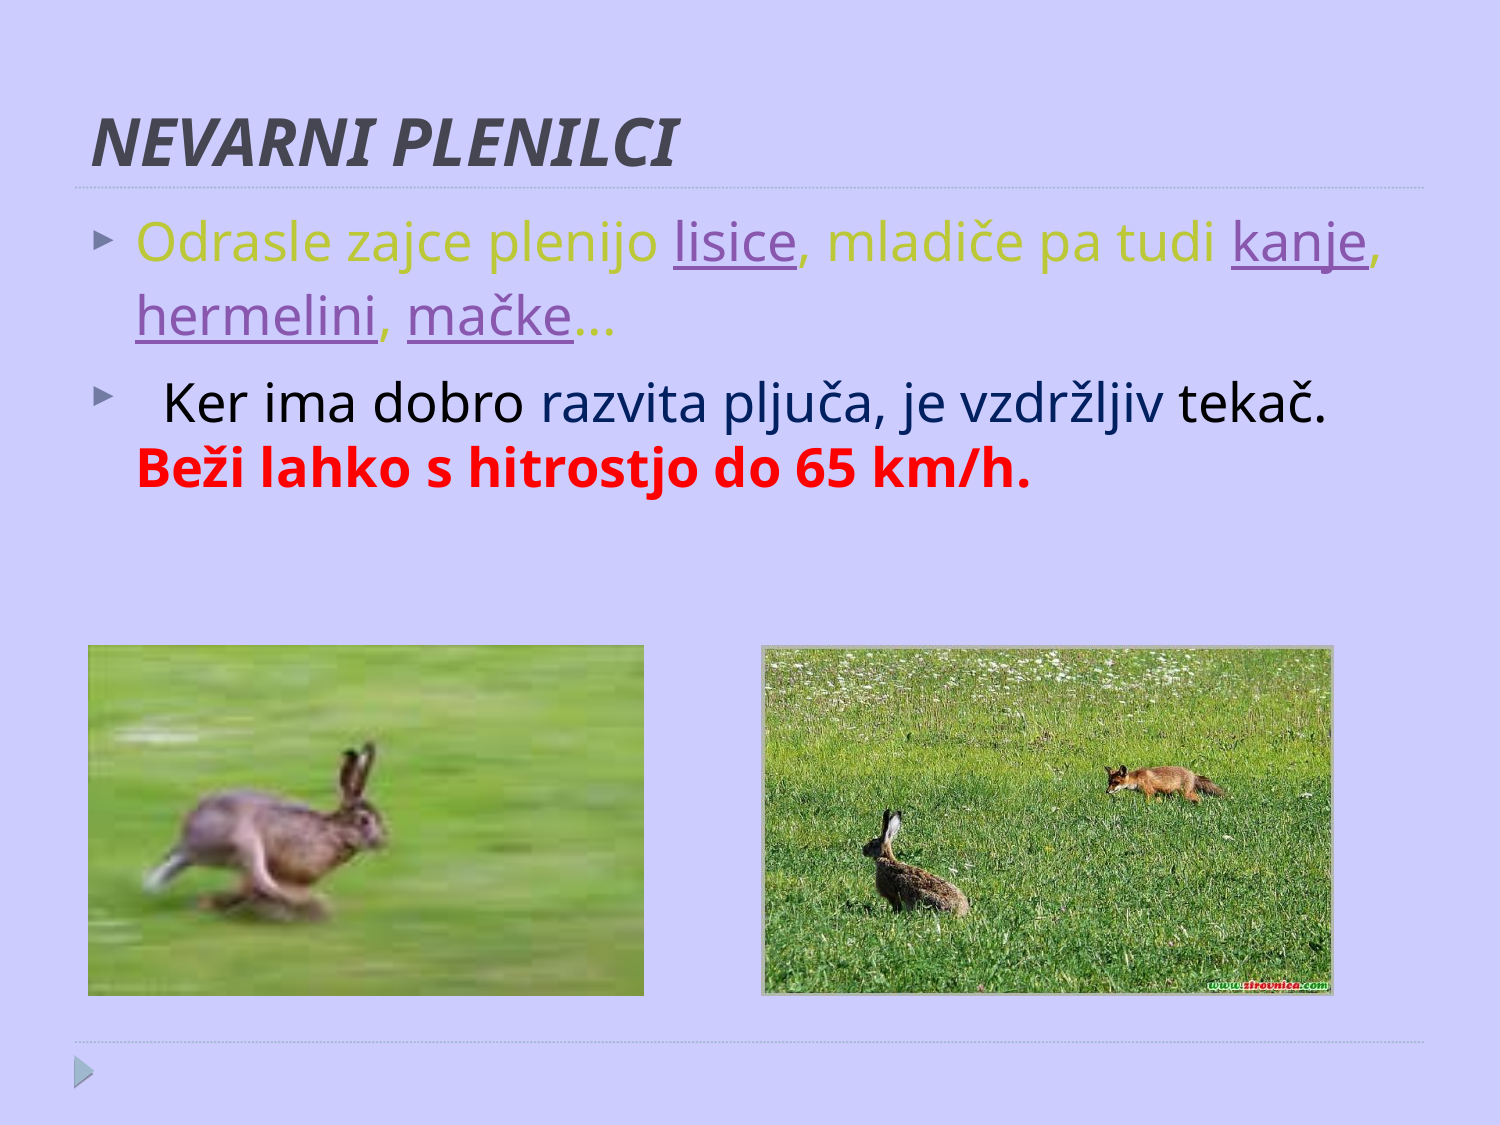

# NEVARNI PLENILCI
Odrasle zajce plenijo lisice, mladiče pa tudi kanje, hermelini, mačke...
 Ker ima dobro razvita pljuča, je vzdržljiv tekač. Beži lahko s hitrostjo do 65 km/h.